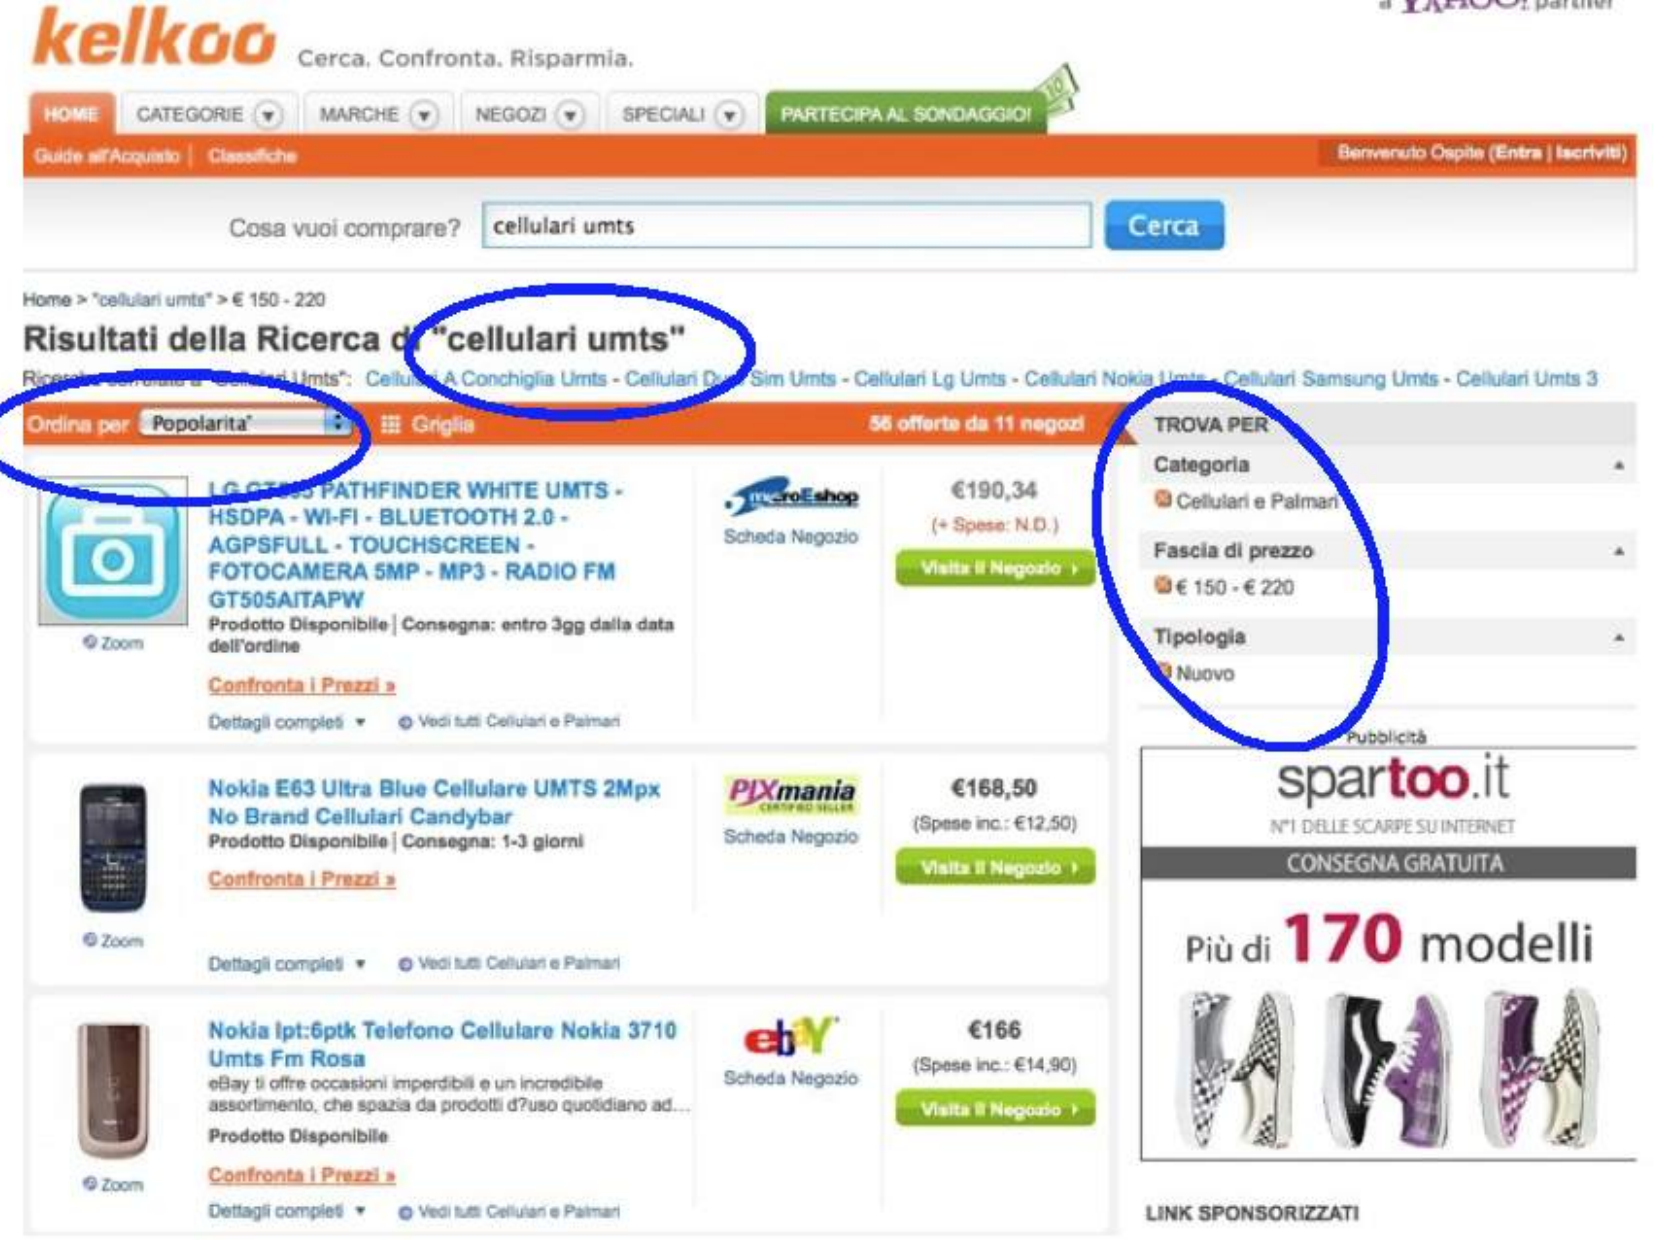

# Scenario alternativo
query
risultati skyline ridotti
29
risultati skyline completi